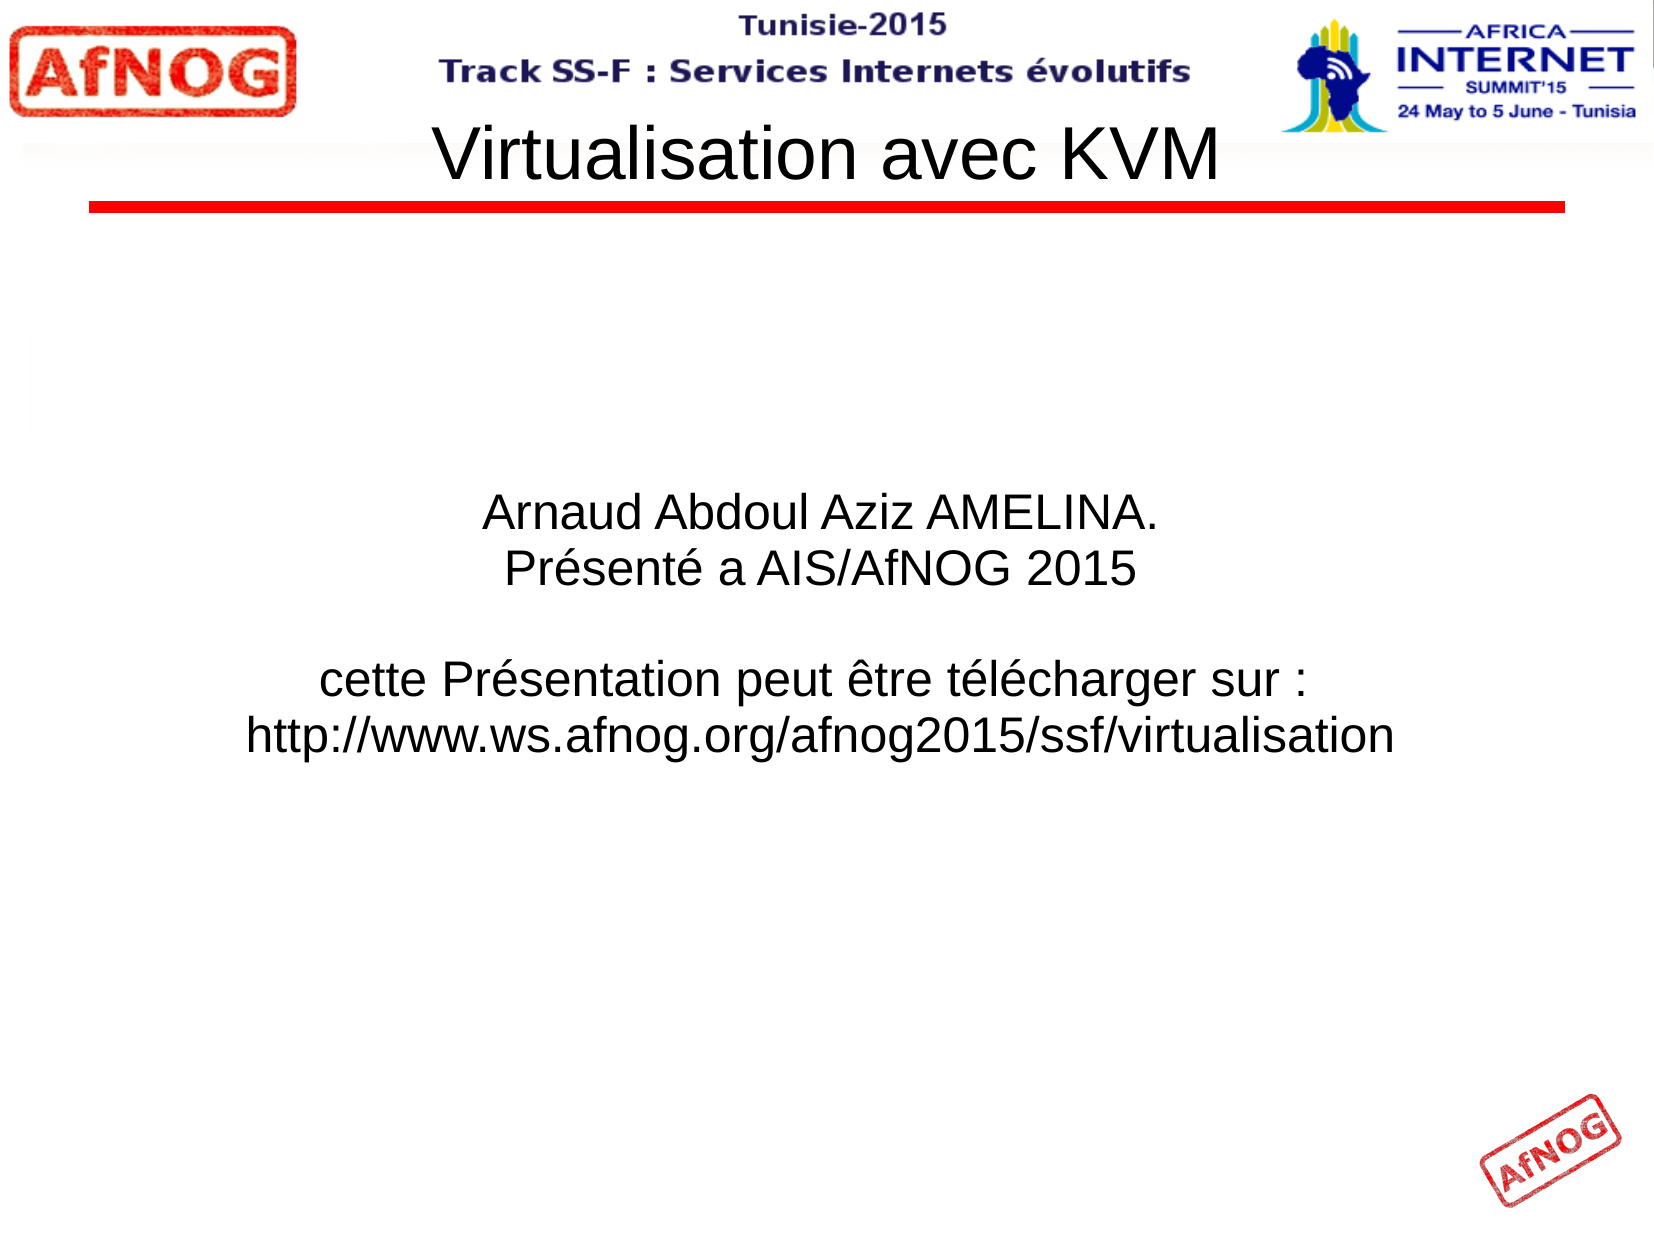

# Virtualisation avec KVM
Arnaud Abdoul Aziz AMELINA.
Présenté a AIS/AfNOG 2015
cette Présentation peut être télécharger sur :
http://www.ws.afnog.org/afnog2015/ssf/virtualisation